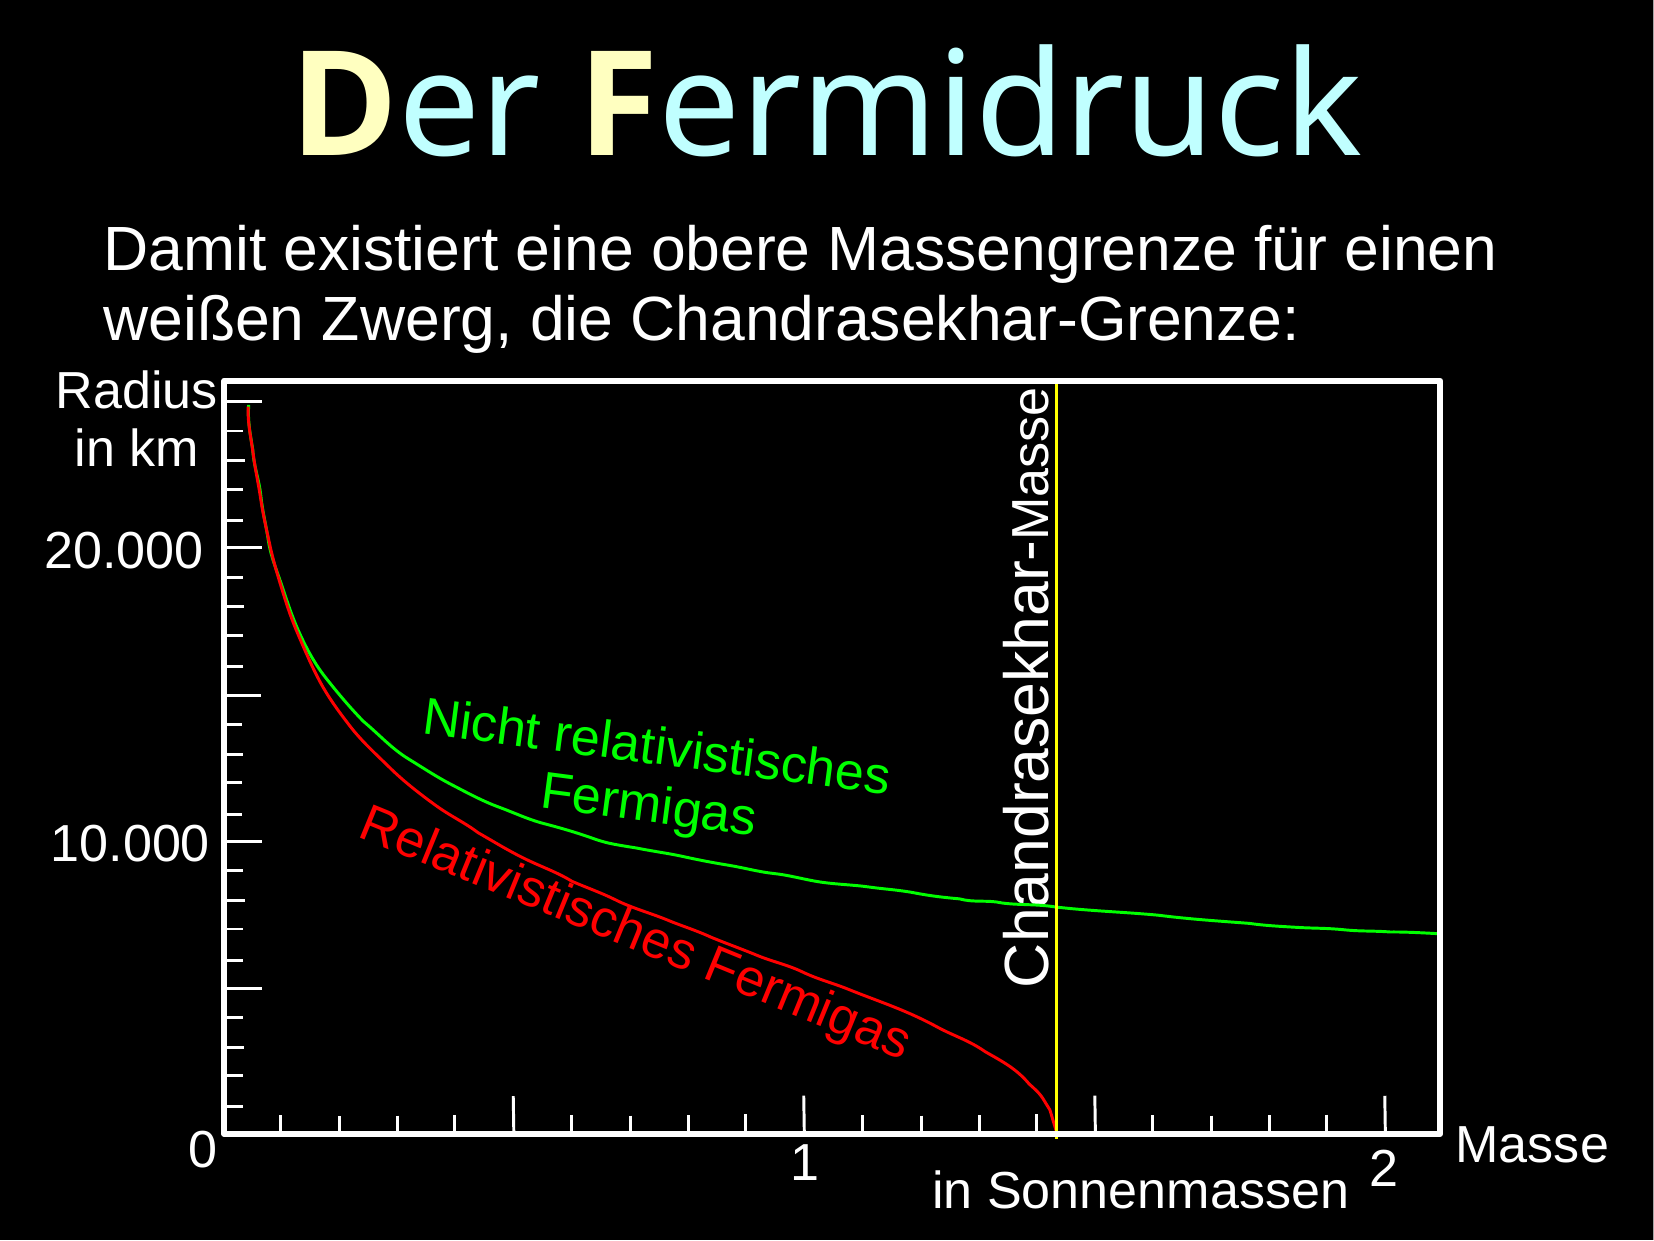

# Der Fermidruck
Damit existiert eine obere Massengrenze für einen weißen Zwerg, die Chandrasekhar-Grenze:
Radius
in km
20.000
Chandrasekhar-Masse
Nicht relativistisches
Fermigas
10.000
Relativistisches Fermigas
Masse
0
1
2
in Sonnenmassen